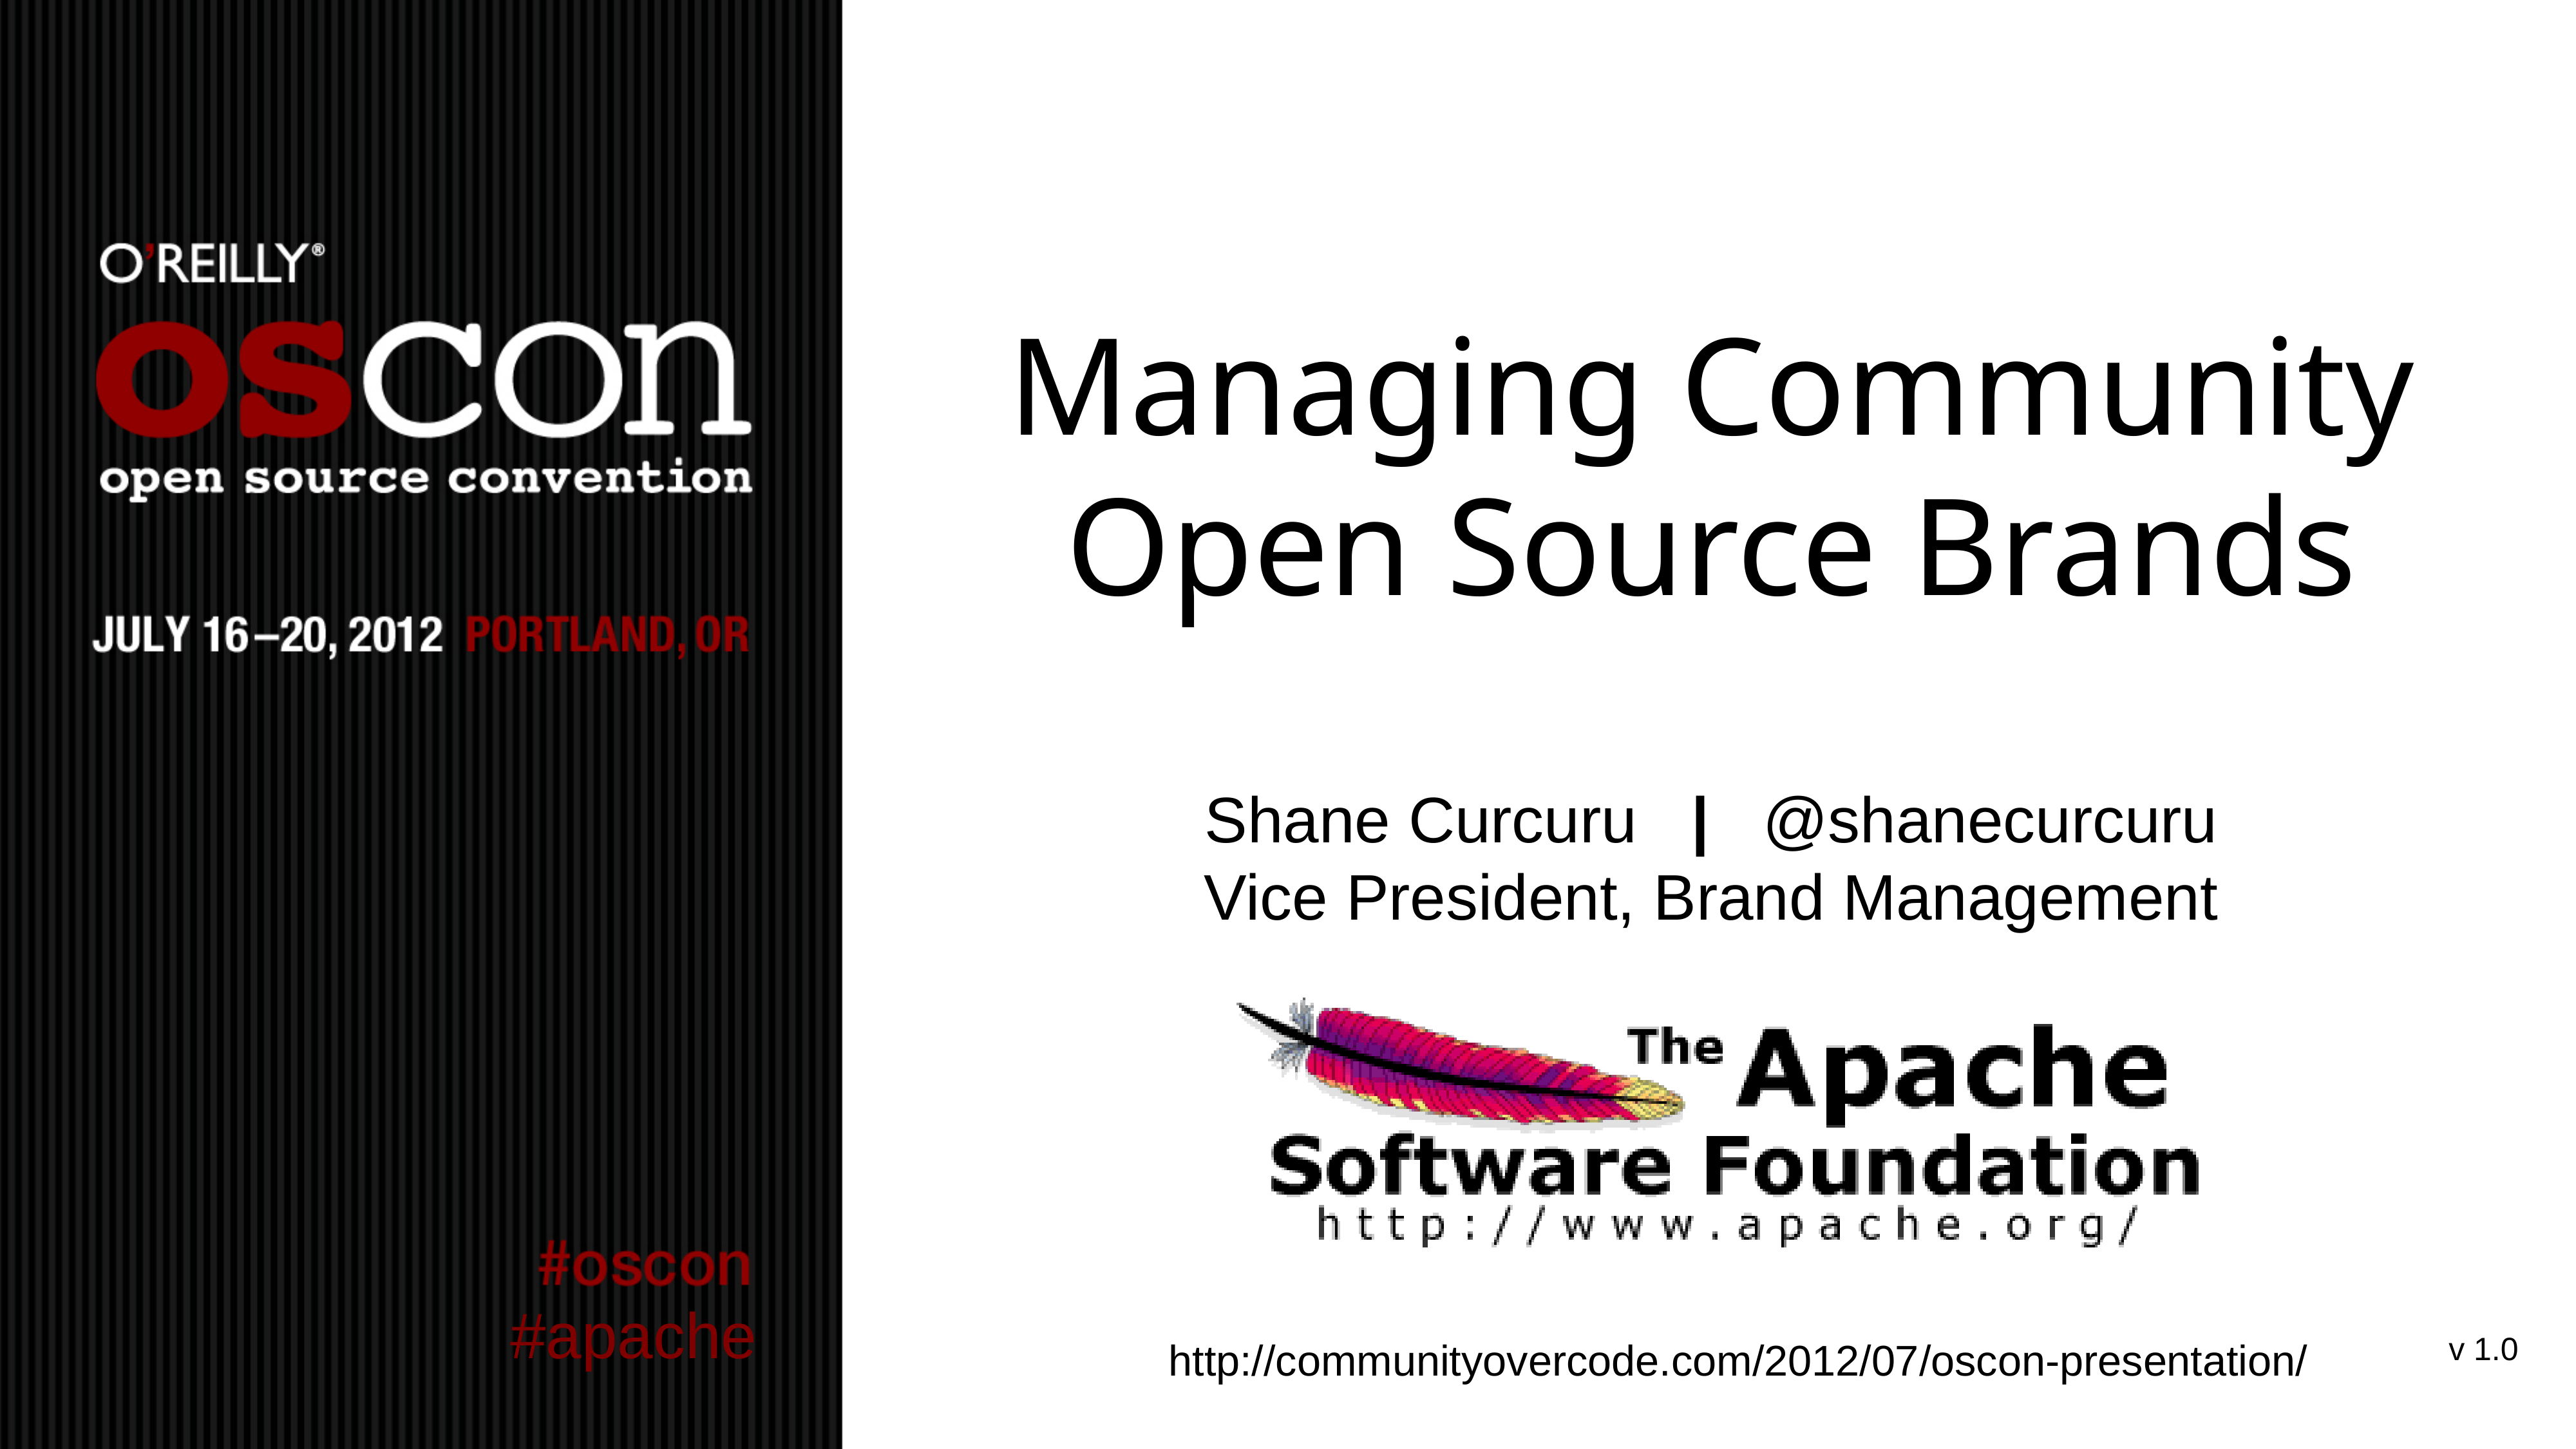

# Managing Community Open Source Brands
Shane Curcuru | @shanecurcuru
Vice President, Brand Management
 #apache
v 1.0
http://communityovercode.com/2012/07/oscon-presentation/